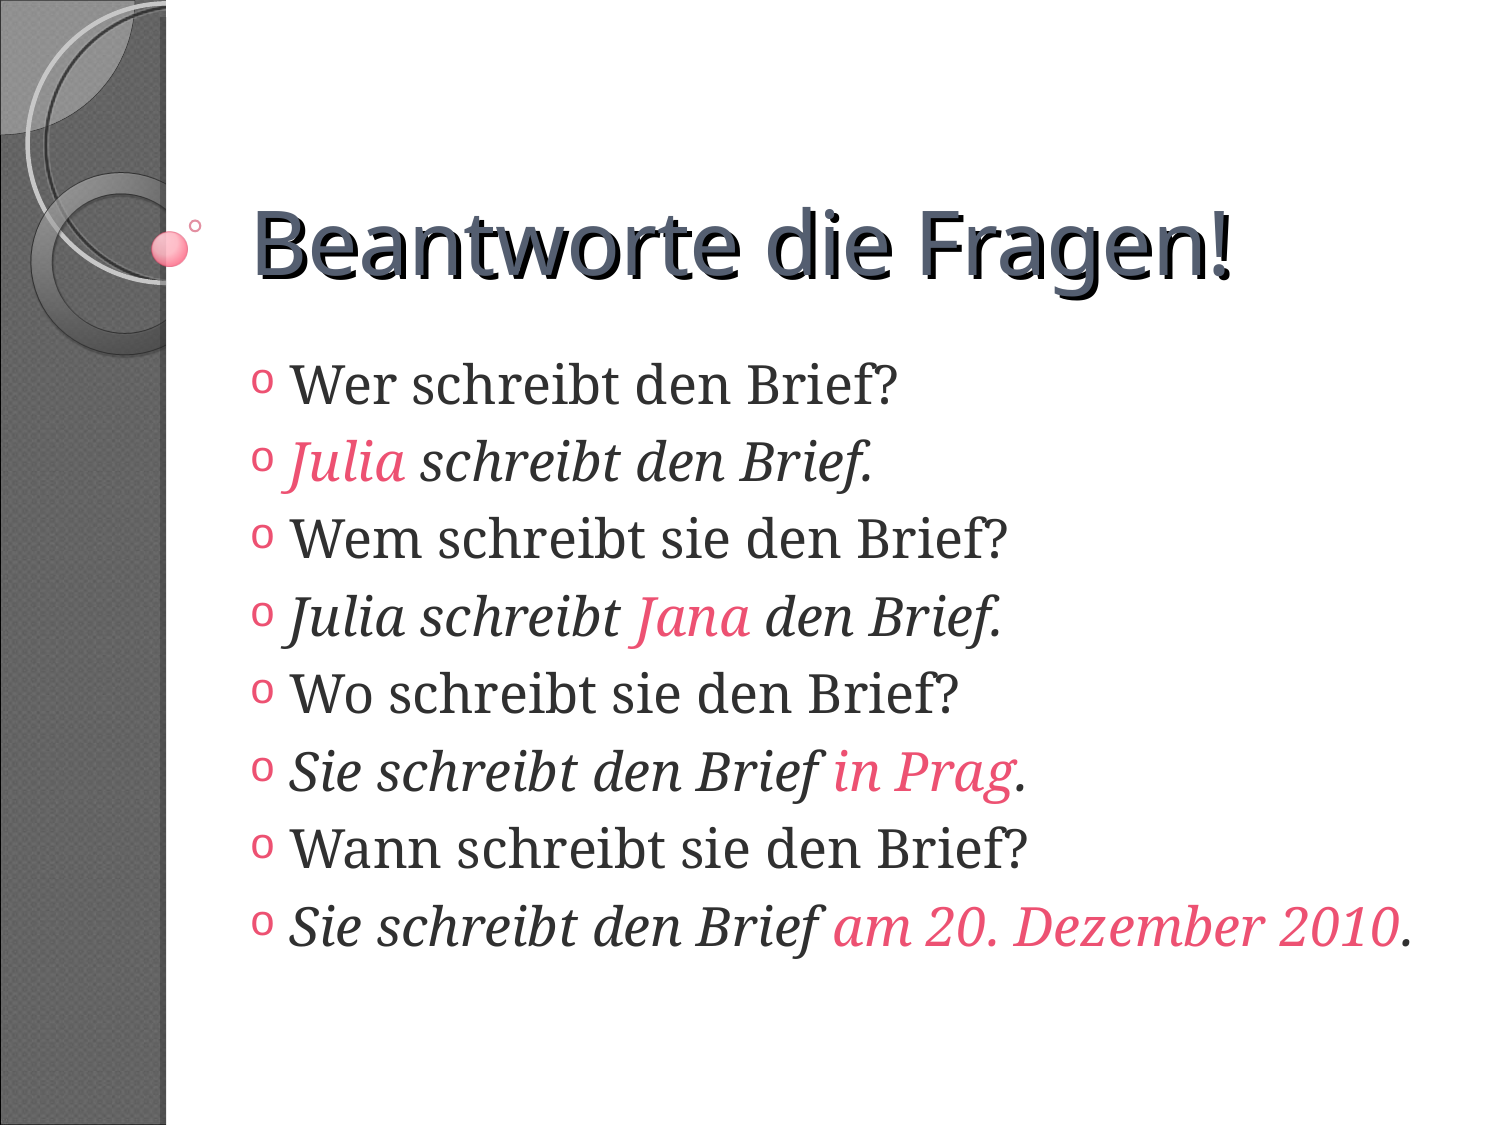

# Beantworte die Fragen!
 Wer schreibt den Brief?
 Julia schreibt den Brief.
 Wem schreibt sie den Brief?
 Julia schreibt Jana den Brief.
 Wo schreibt sie den Brief?
 Sie schreibt den Brief in Prag.
 Wann schreibt sie den Brief?
 Sie schreibt den Brief am 20. Dezember 2010.